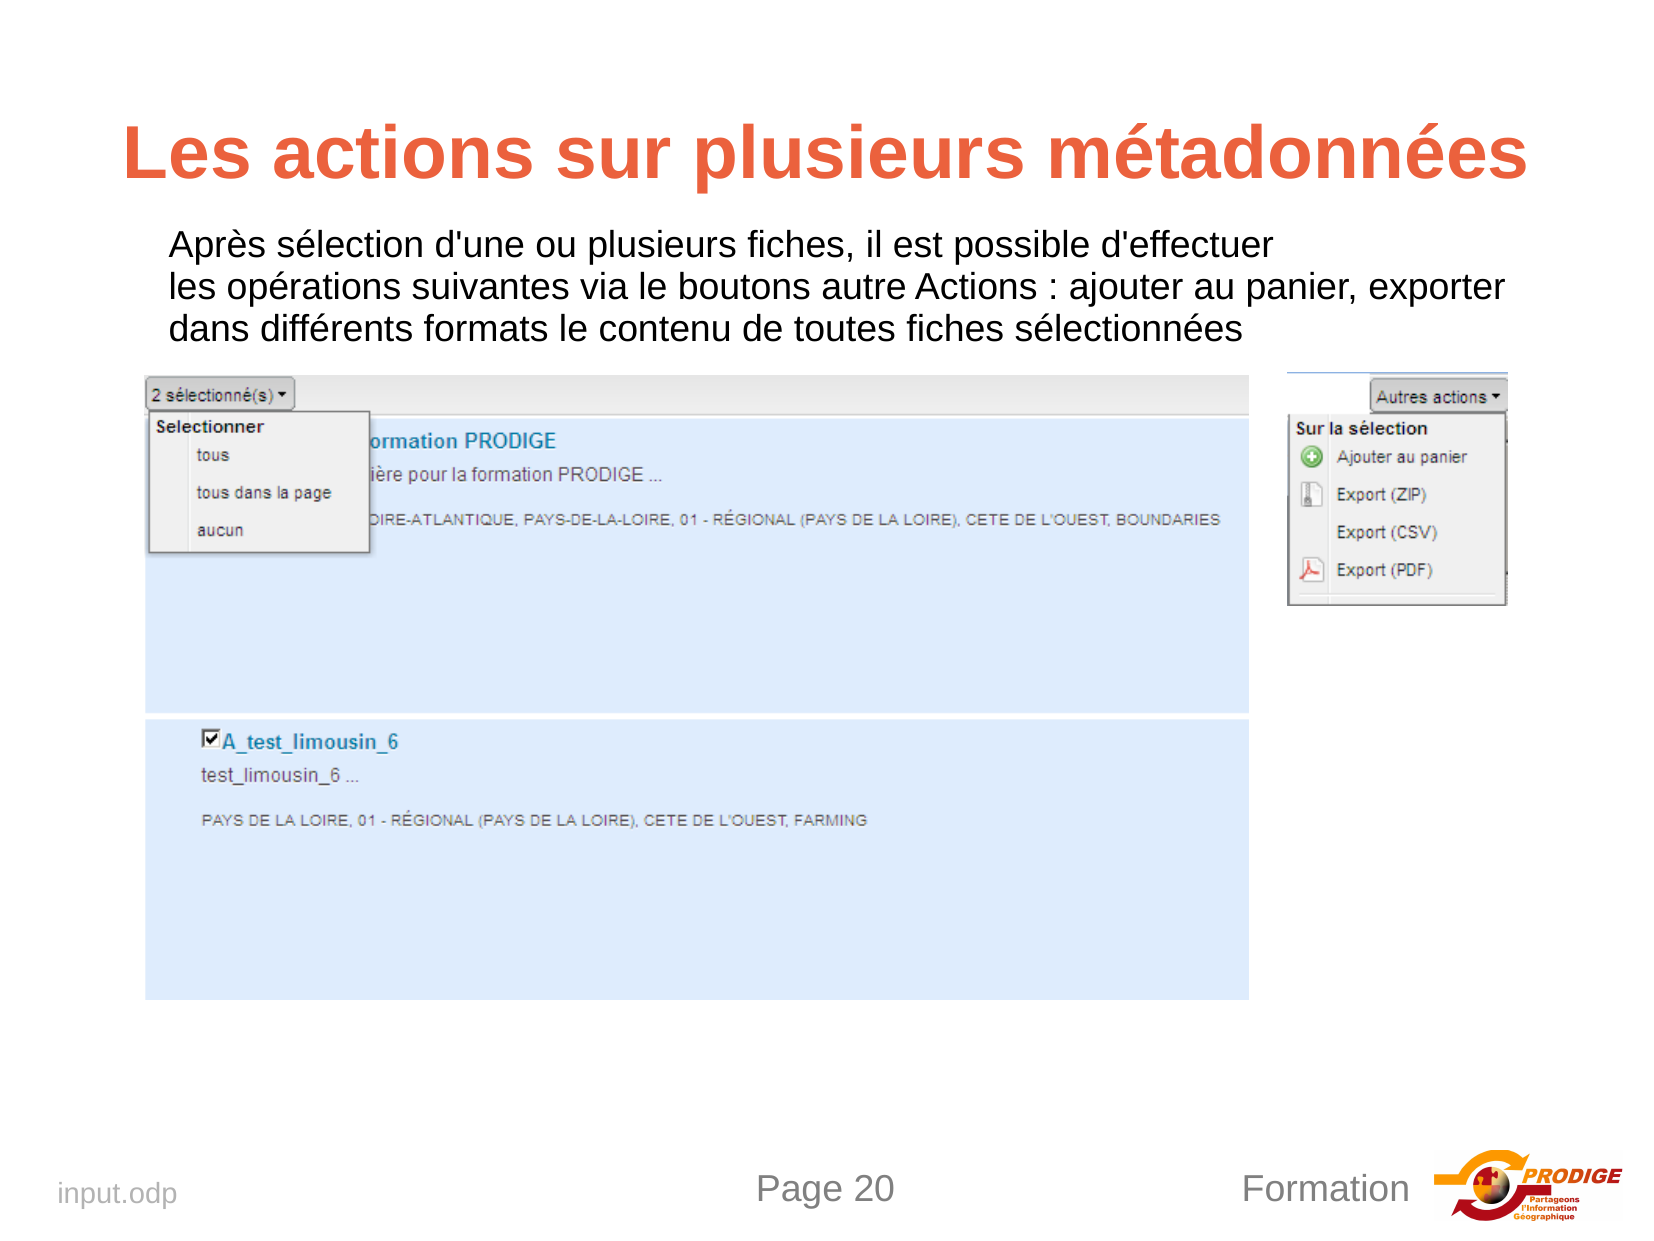

# Les actions sur plusieurs métadonnées
Après sélection d'une ou plusieurs fiches, il est possible d'effectuer
les opérations suivantes via le boutons autre Actions : ajouter au panier, exporter
dans différents formats le contenu de toutes fiches sélectionnées